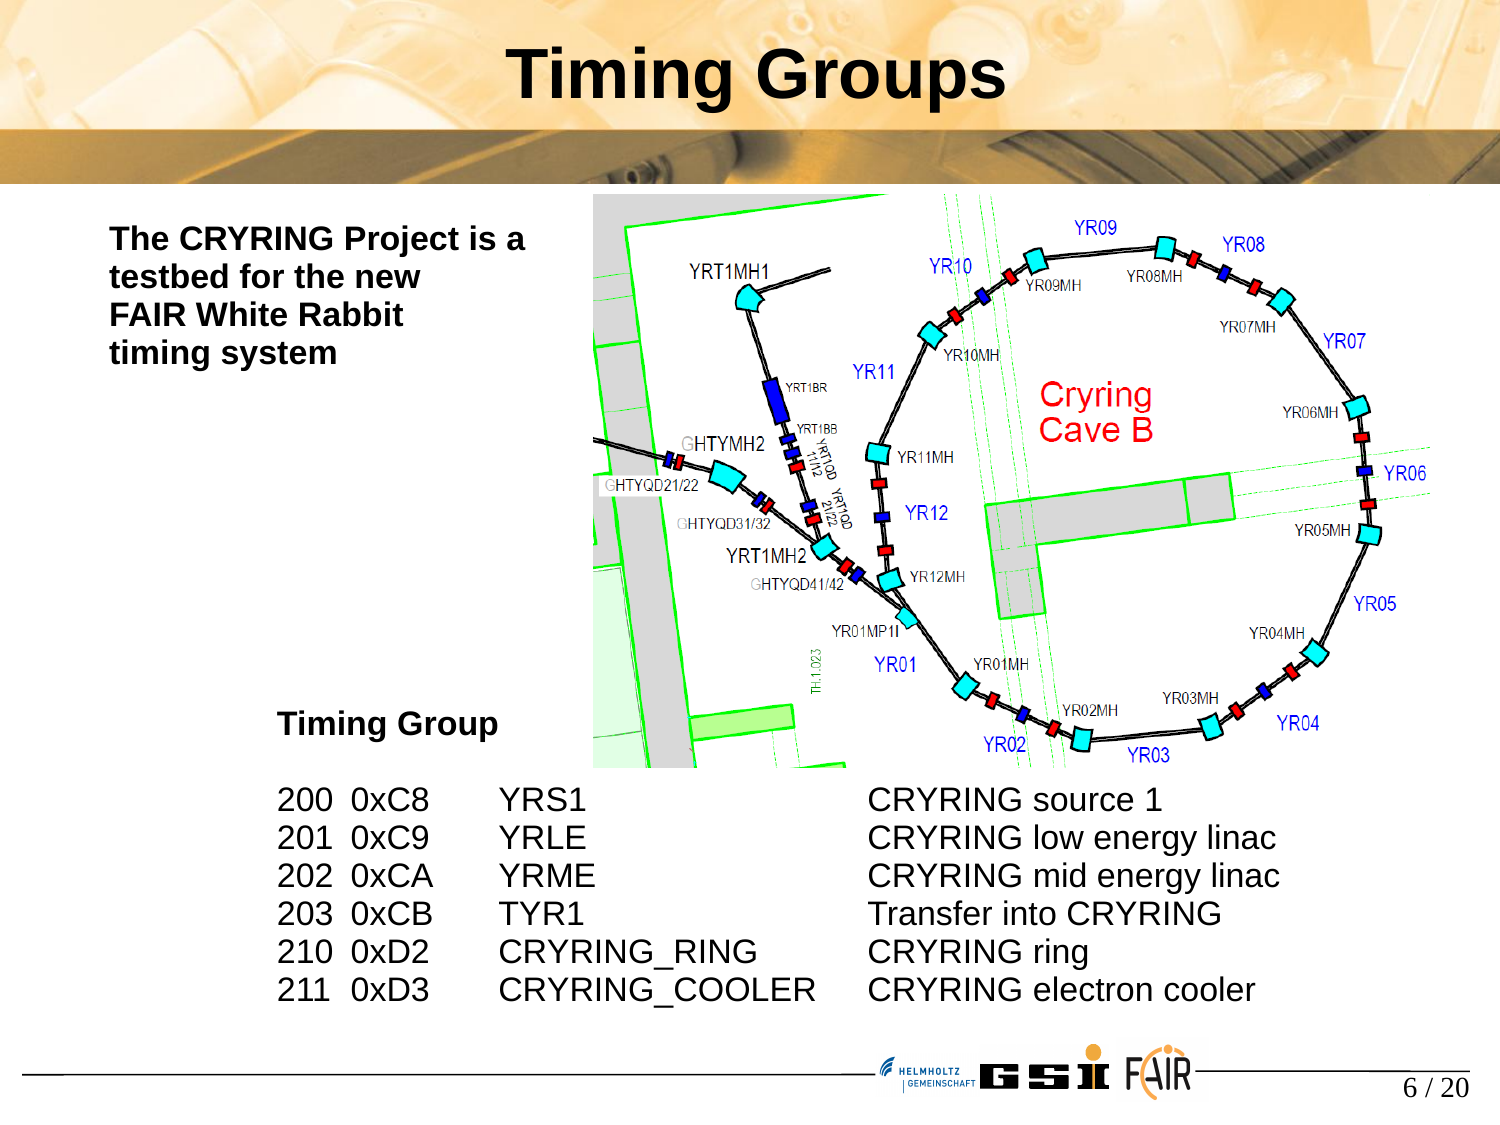

# Timing Groups
The CRYRING Project is a
testbed for the new
FAIR White Rabbit
timing system
C
Timing Group
200 	0xC8 	YRS1 				CRYRING source 1
201 	0xC9 	YRLE 				CRYRING low energy linac
202 	0xCA 	YRME 				CRYRING mid energy linac
203 	0xCB 	TYR1 				Transfer into CRYRING
210 	0xD2 	CRYRING_RING 		CRYRING ring
211 	0xD3 	CRYRING_COOLER 	CRYRING electron cooler
6